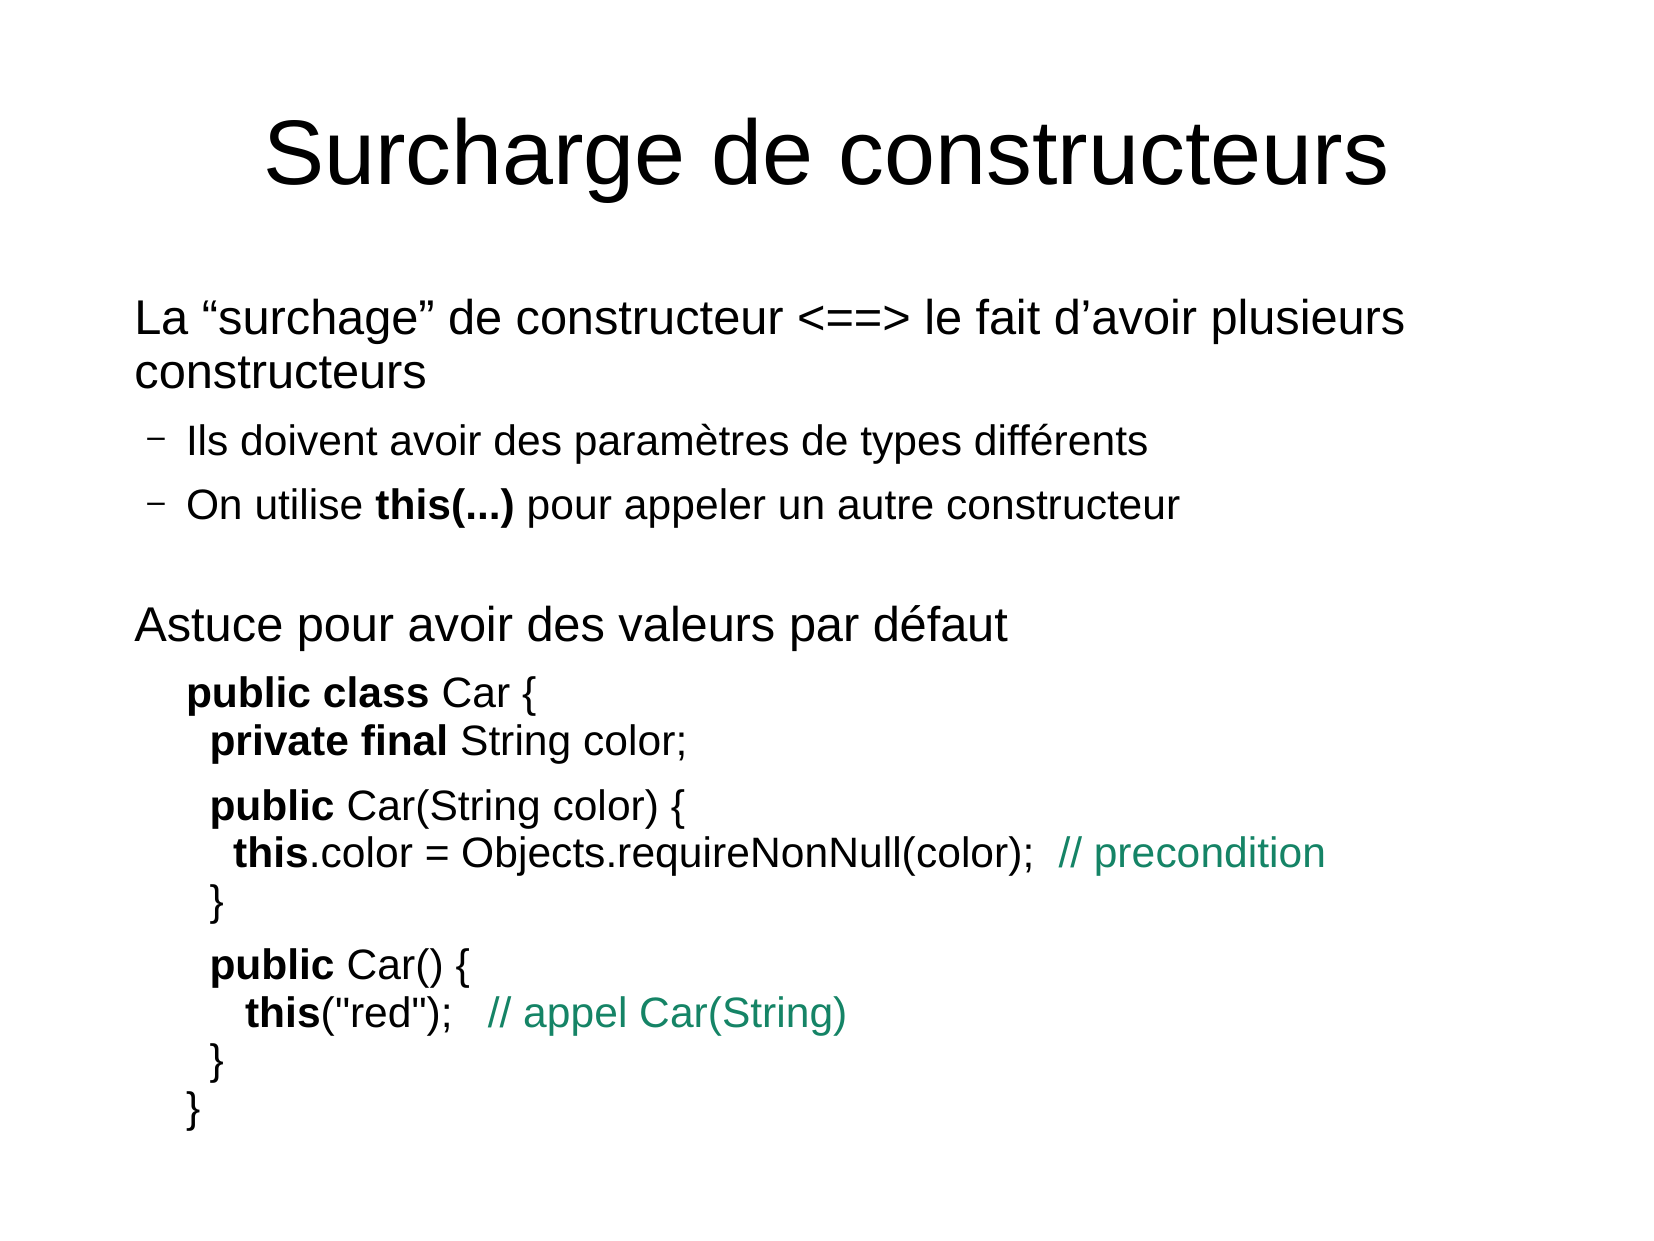

# Surcharge de constructeurs
La “surchage” de constructeur <==> le fait d’avoir plusieurs constructeurs
Ils doivent avoir des paramètres de types différents
On utilise this(...) pour appeler un autre constructeur
Astuce pour avoir des valeurs par défaut
public class Car {
 private final String color;
 public Car(String color) {
 this.color = Objects.requireNonNull(color); // precondition
 }
 public Car() {
 this("red"); // appel Car(String)
 }
}